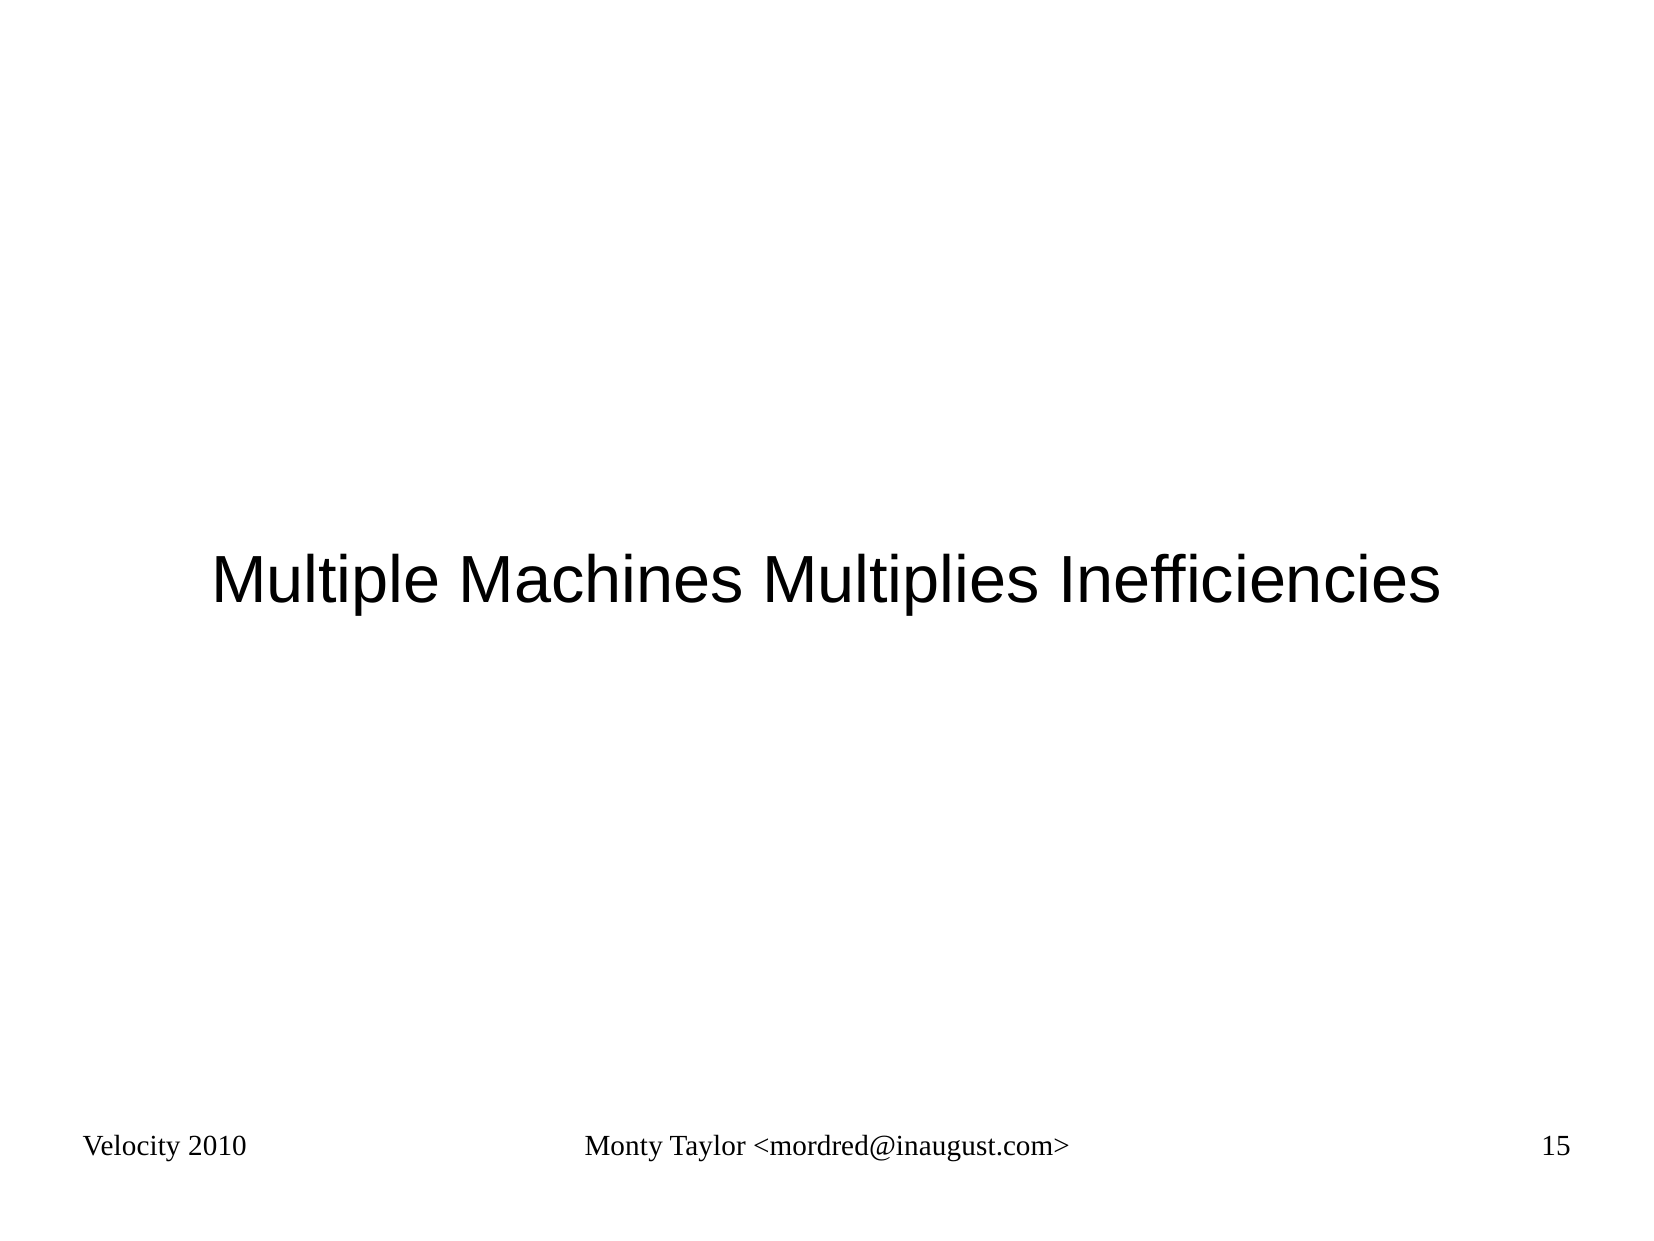

# Multiple Machines Multiplies Inefficiencies
Velocity 2010
Monty Taylor <mordred@inaugust.com>
15